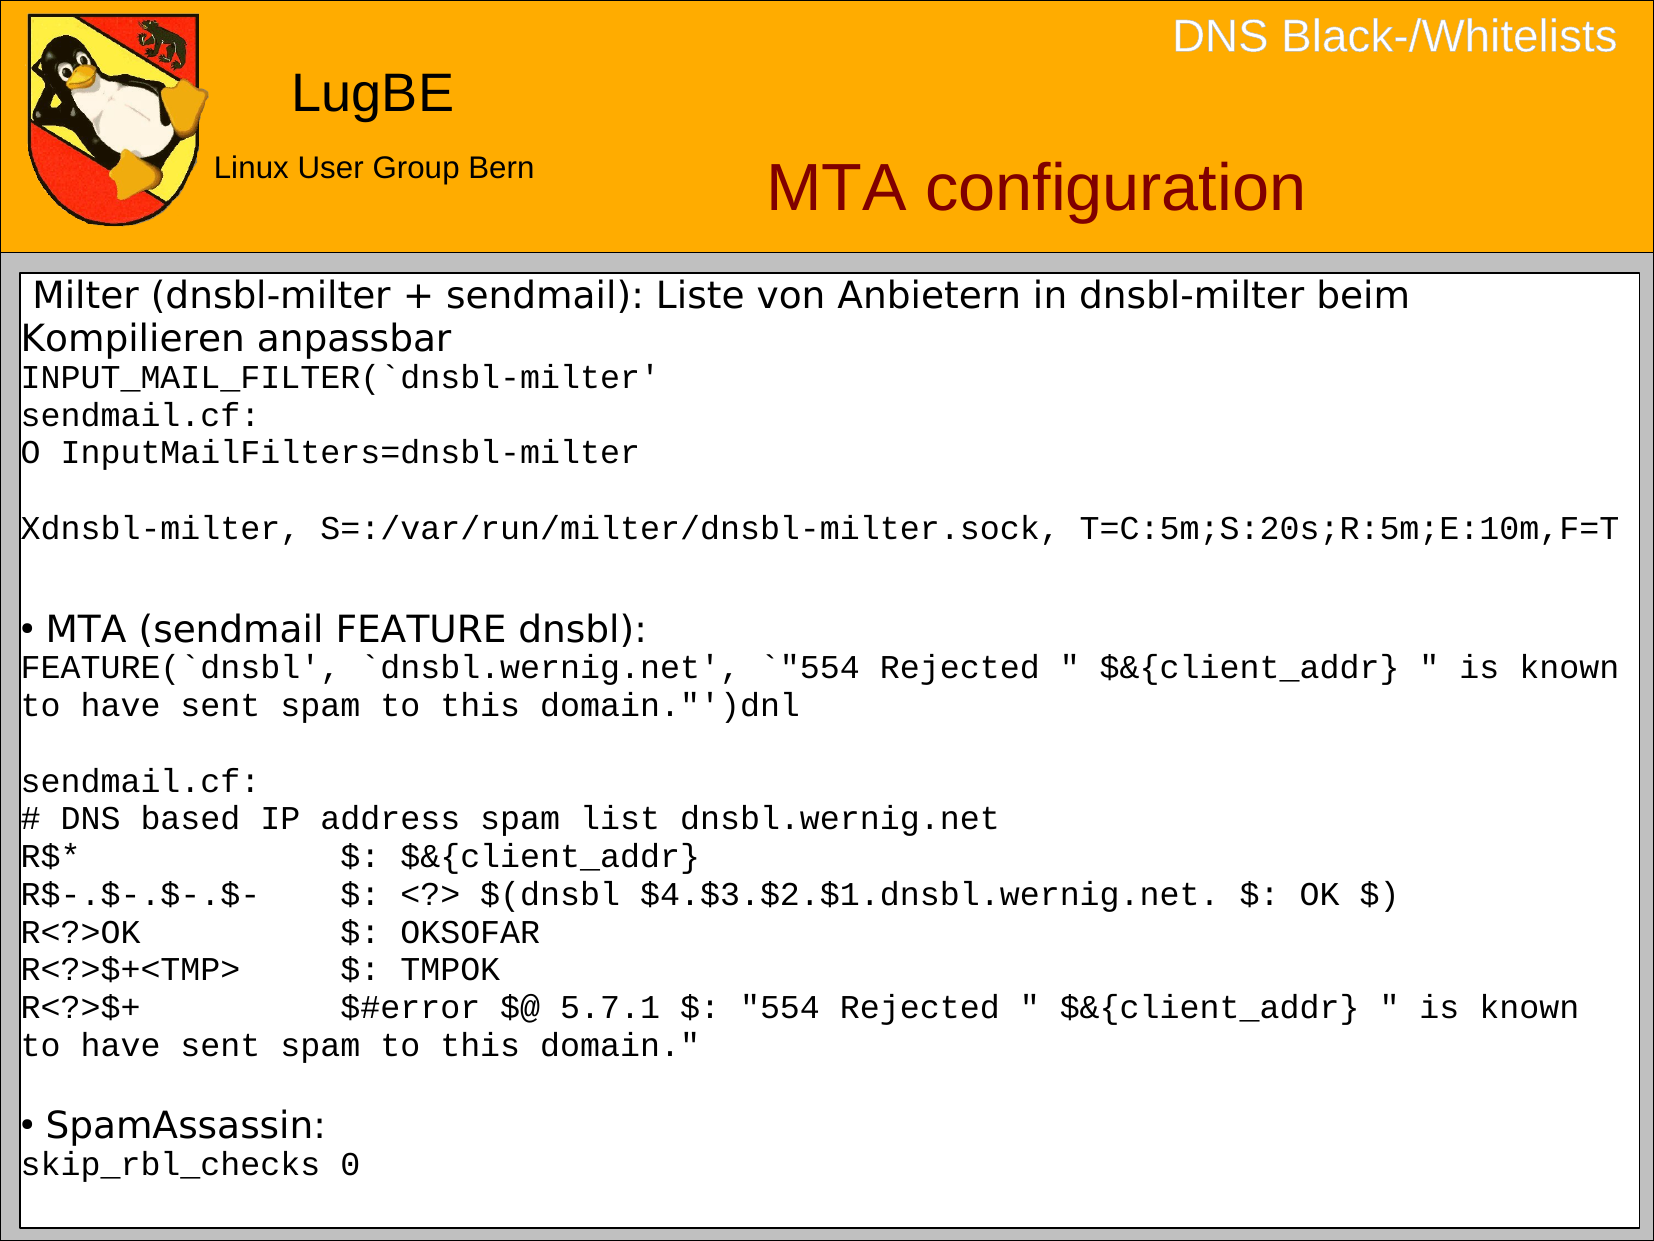

MTA configuration
 Milter (dnsbl-milter + sendmail): Liste von Anbietern in dnsbl-milter beim Kompilieren anpassbar
INPUT_MAIL_FILTER(`dnsbl-milter'
sendmail.cf:
O InputMailFilters=dnsbl-milter
Xdnsbl-milter, S=:/var/run/milter/dnsbl-milter.sock, T=C:5m;S:20s;R:5m;E:10m,F=T
 MTA (sendmail FEATURE dnsbl):
FEATURE(`dnsbl', `dnsbl.wernig.net', `"554 Rejected " $&{client_addr} " is known to have sent spam to this domain."')dnl
sendmail.cf:
# DNS based IP address spam list dnsbl.wernig.net
R$* $: $&{client_addr}
R$-.$-.$-.$- $: <?> $(dnsbl $4.$3.$2.$1.dnsbl.wernig.net. $: OK $)
R<?>OK $: OKSOFAR
R<?>$+<TMP> $: TMPOK
R<?>$+ $#error $@ 5.7.1 $: "554 Rejected " $&{client_addr} " is known
to have sent spam to this domain."
 SpamAssassin:
skip_rbl_checks 0